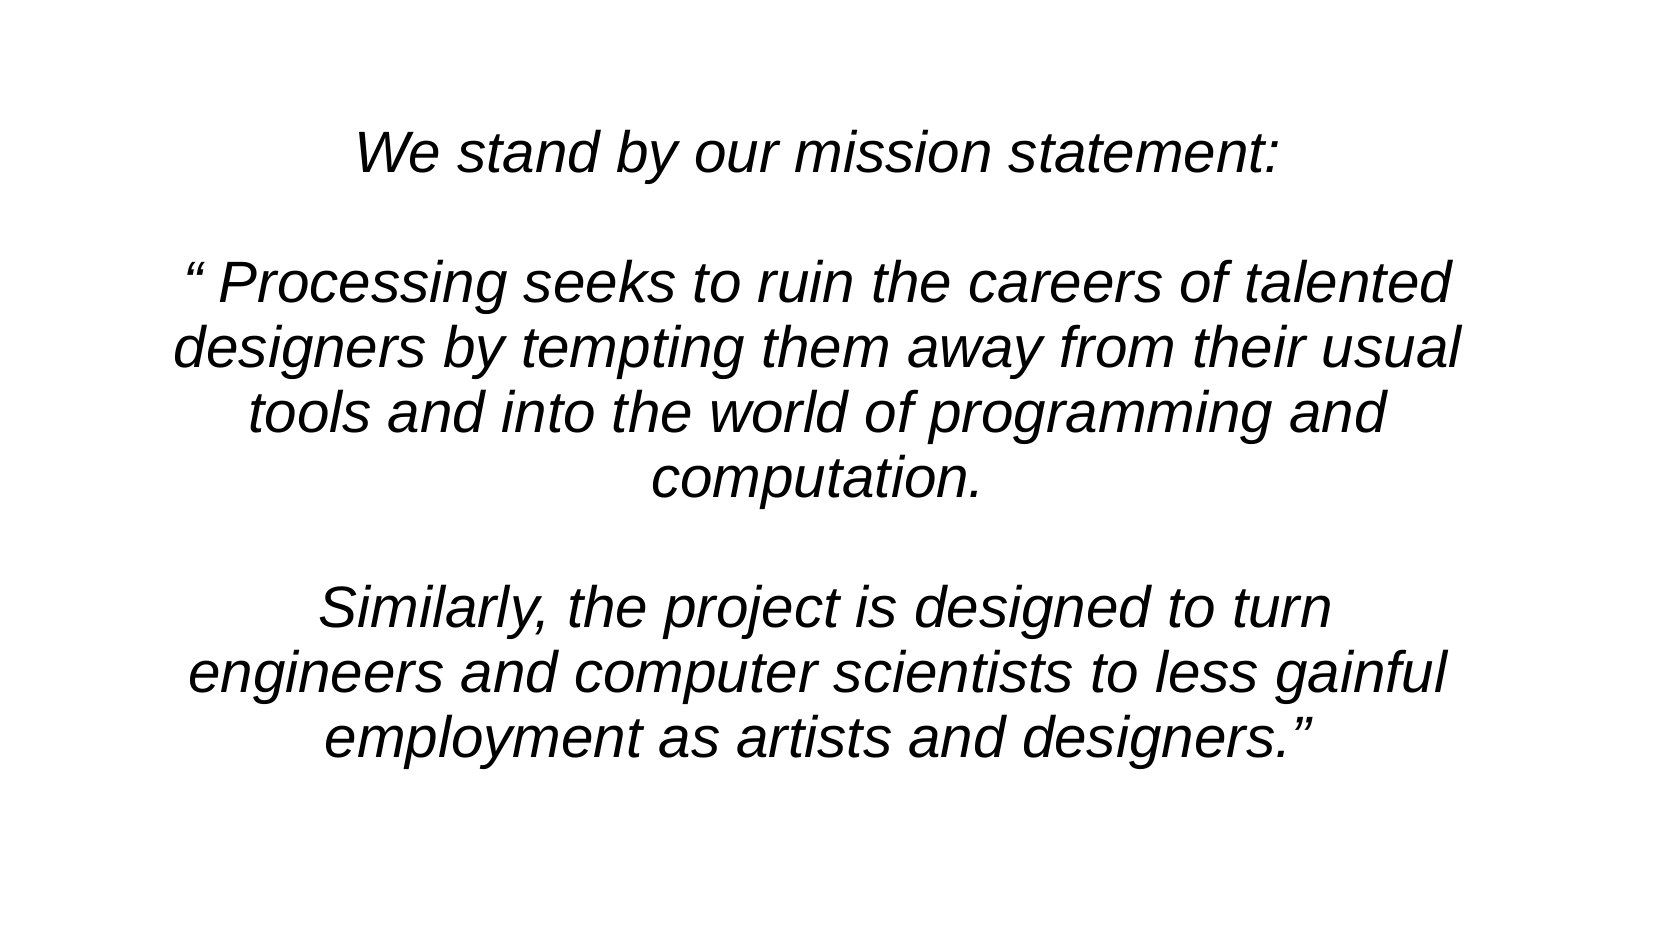

# We stand by our mission statement: “ Processing seeks to ruin the careers of talented designers by tempting them away from their usual tools and into the world of programming and computation. Similarly, the project is designed to turn engineers and computer scientists to less gainful employment as artists and designers.”